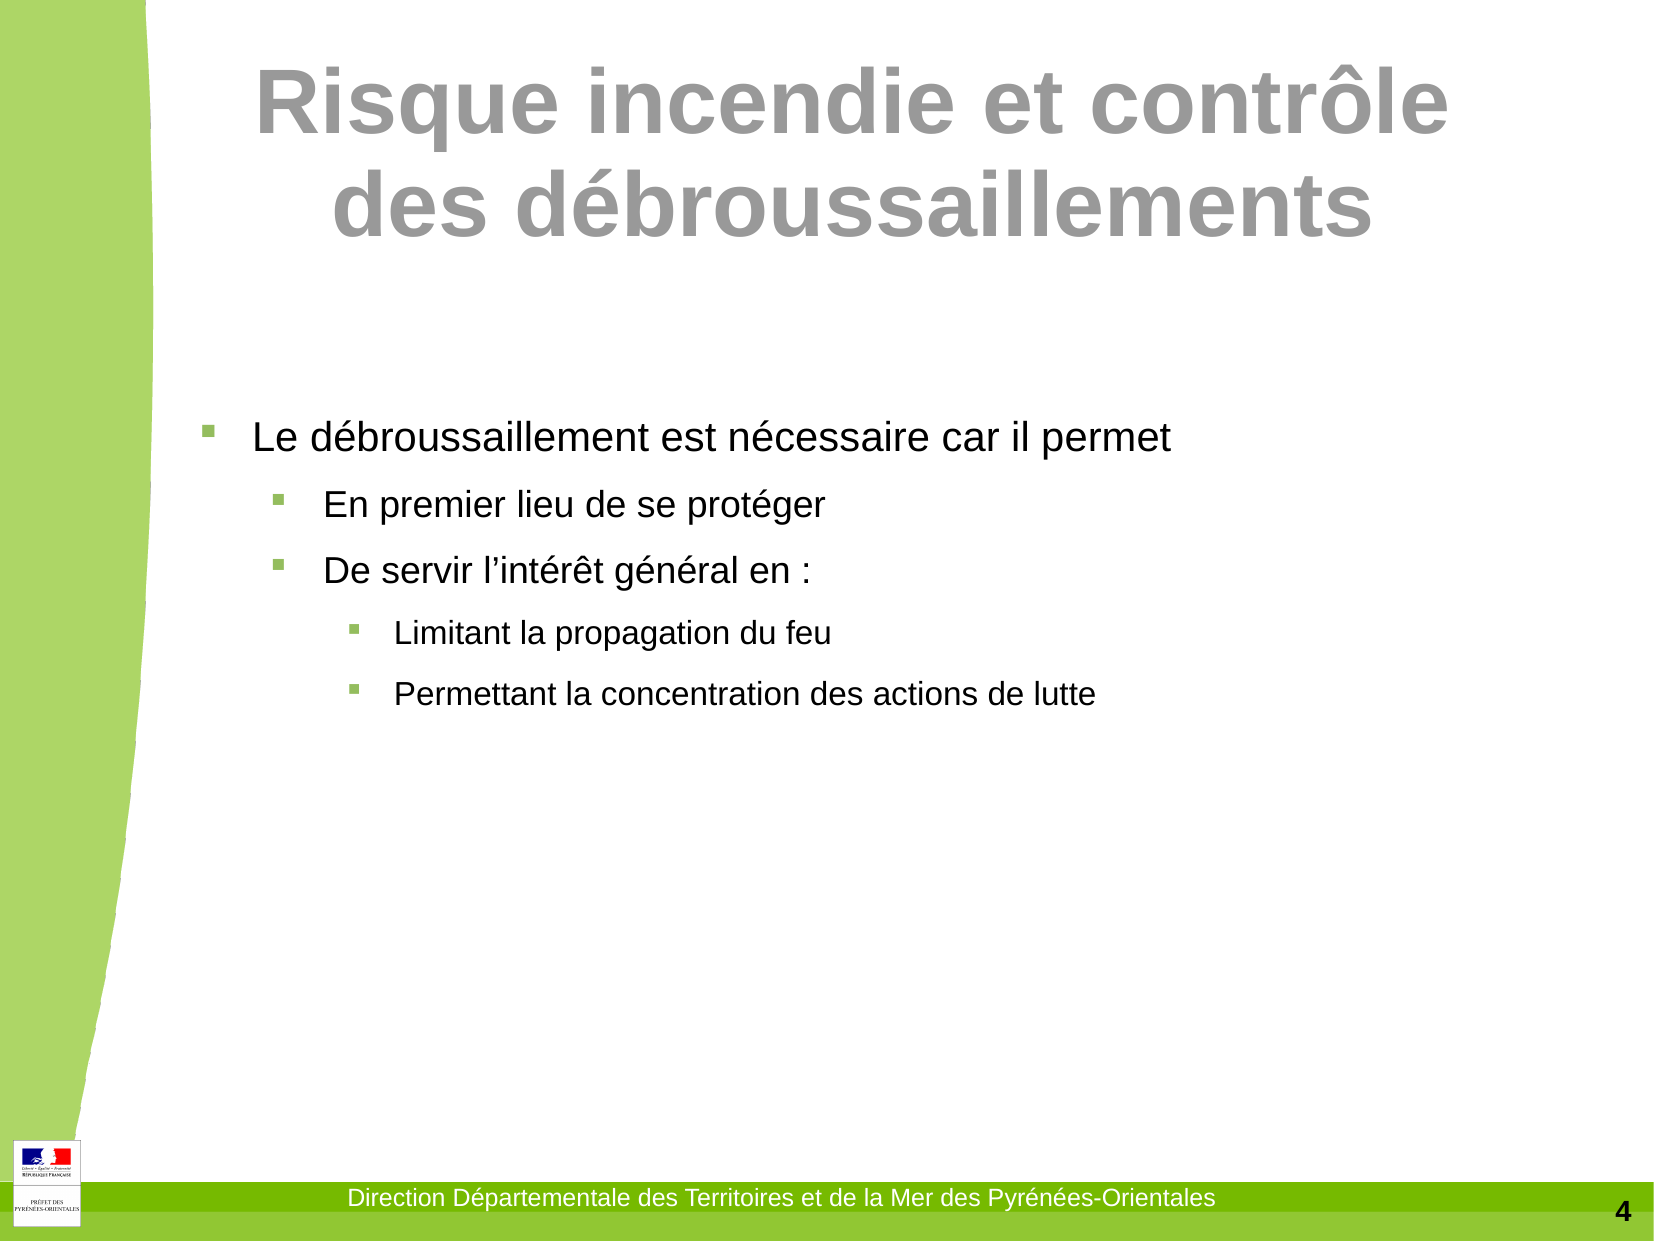

# Risque incendie et contrôle des débroussaillements
Le débroussaillement est nécessaire car il permet
En premier lieu de se protéger
De servir l’intérêt général en :
Limitant la propagation du feu
Permettant la concentration des actions de lutte
Direction Départementale des Territoires et de la Mer des Pyrénées-Orientales
4